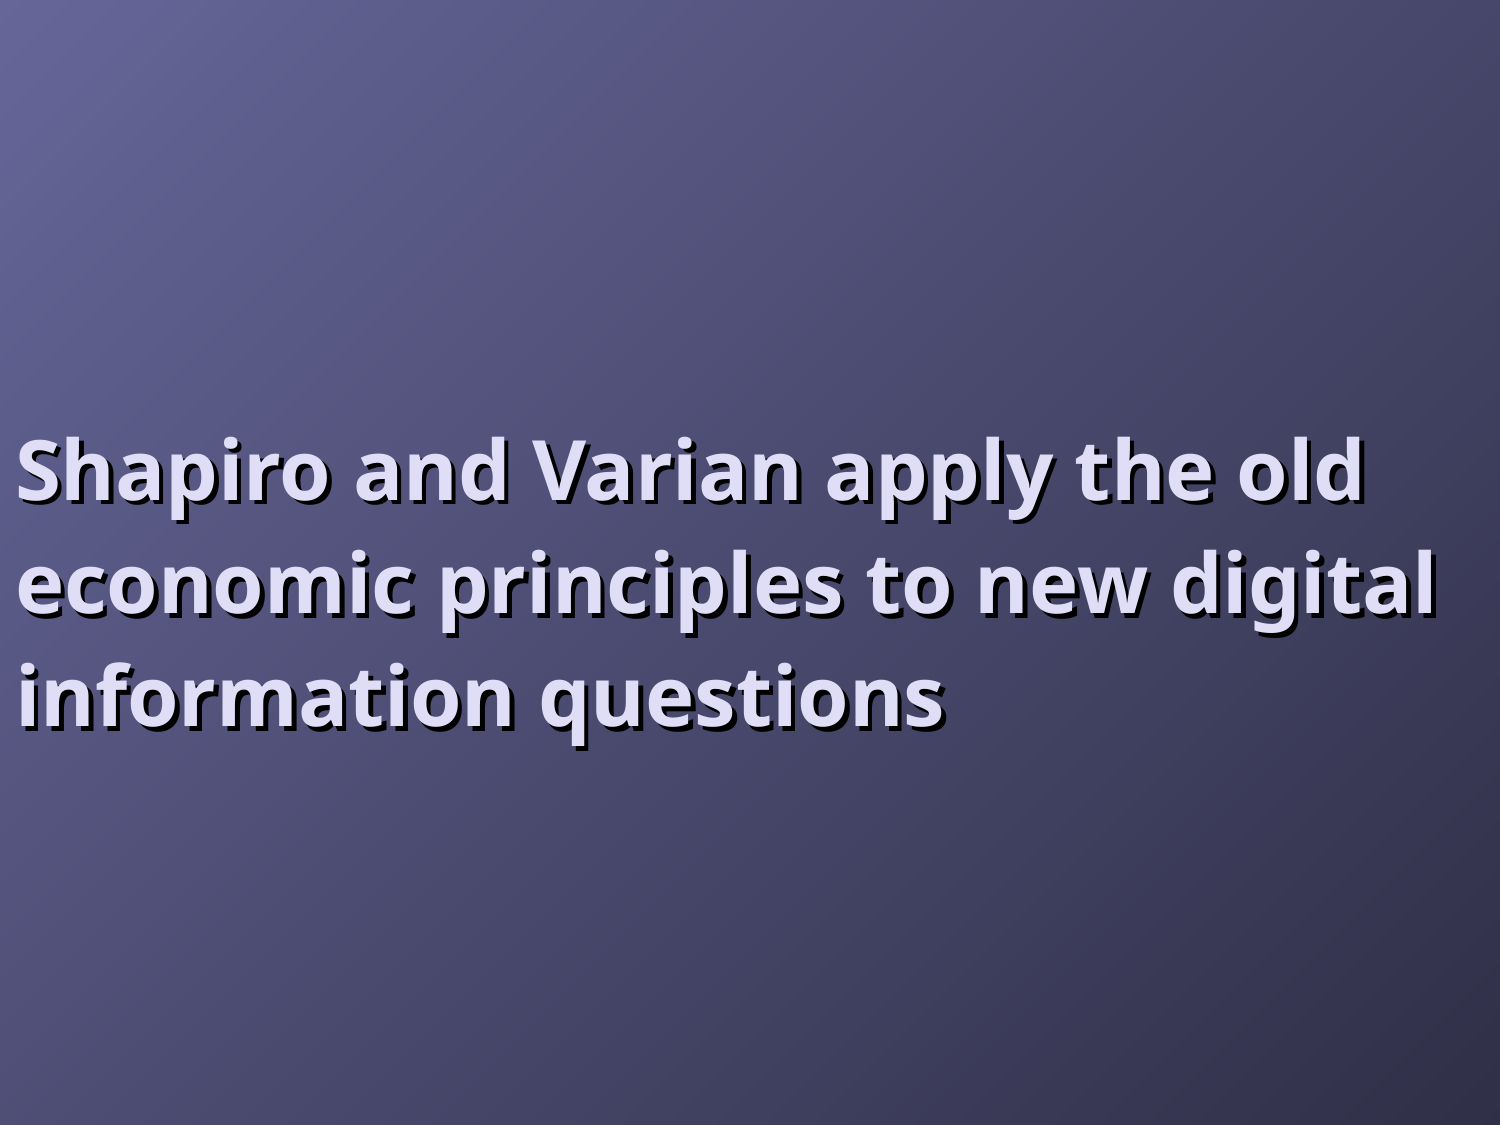

# Shapiro and Varian apply the old economic principles to new digital information questions